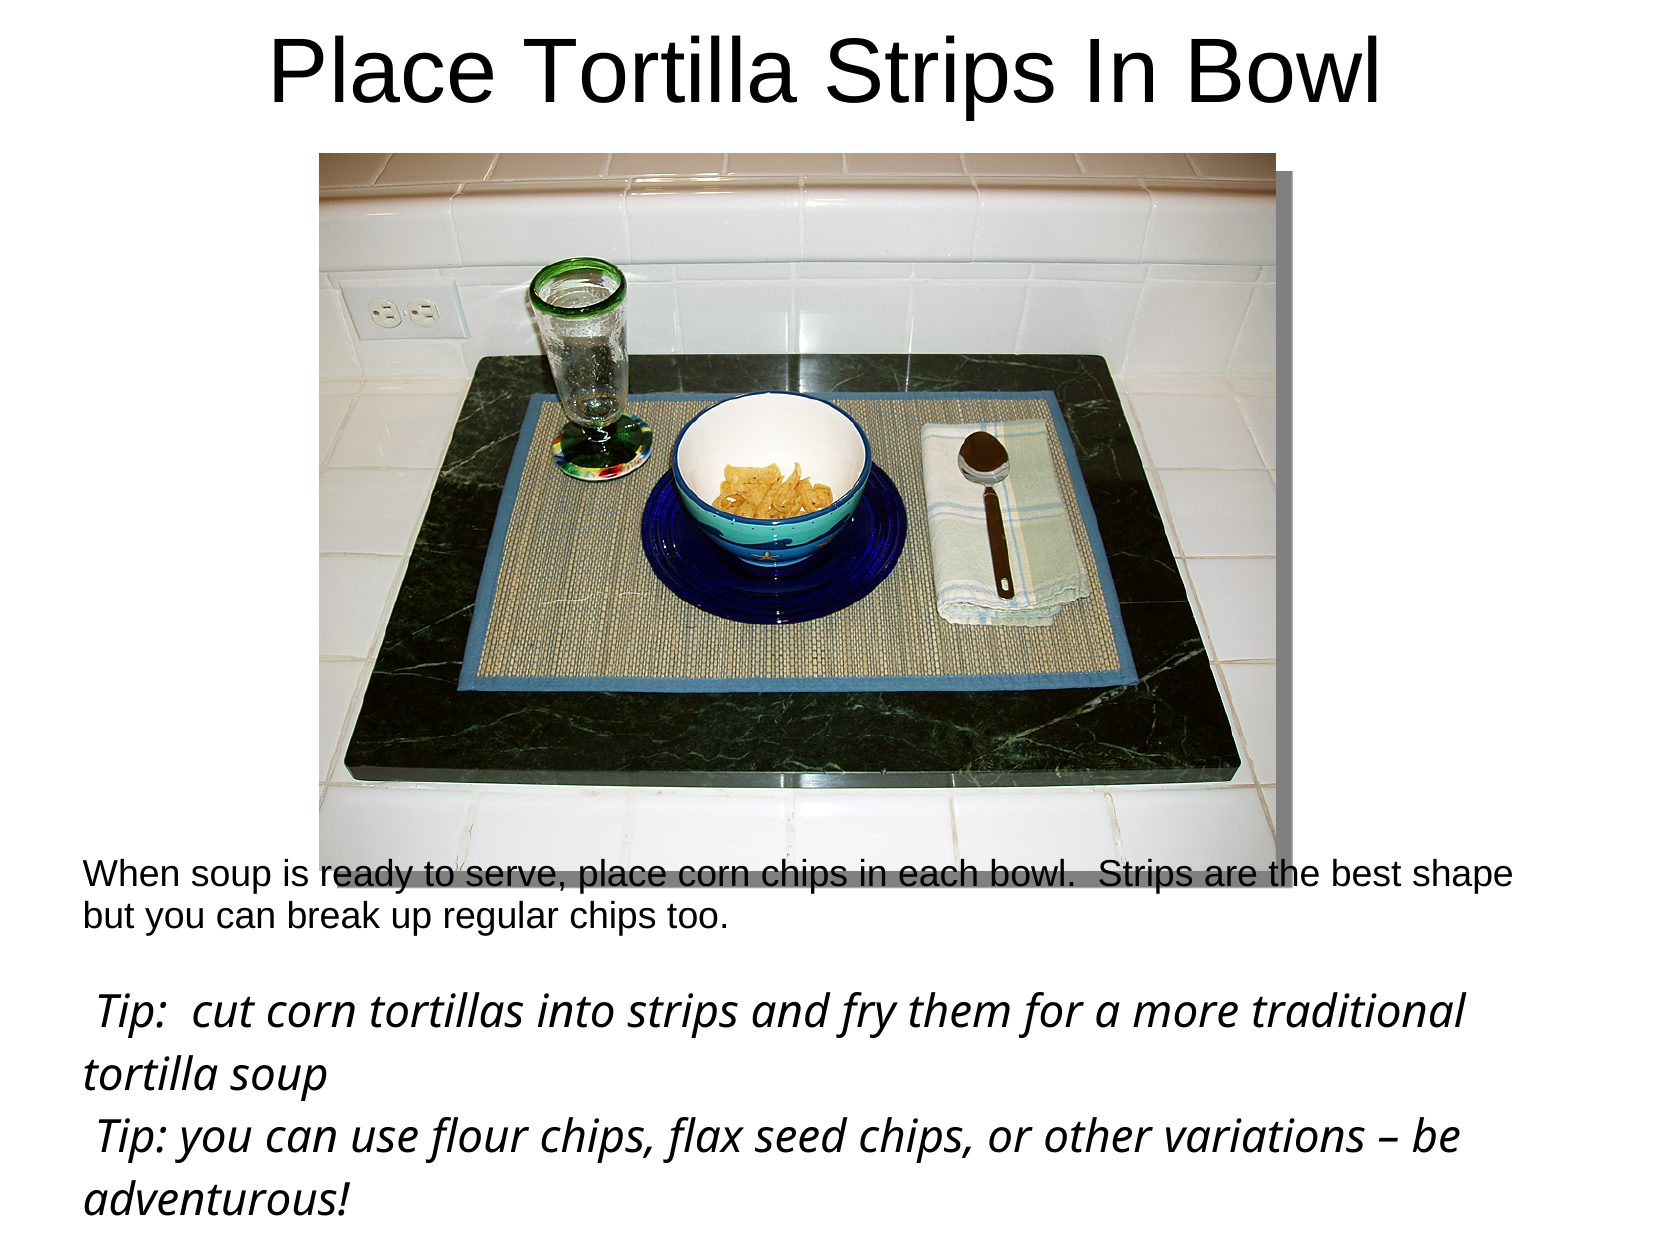

# Place Tortilla Strips In Bowl
When soup is ready to serve, place corn chips in each bowl. Strips are the best shape but you can break up regular chips too.
 Tip: cut corn tortillas into strips and fry them for a more traditional tortilla soup
 Tip: you can use flour chips, flax seed chips, or other variations – be adventurous!